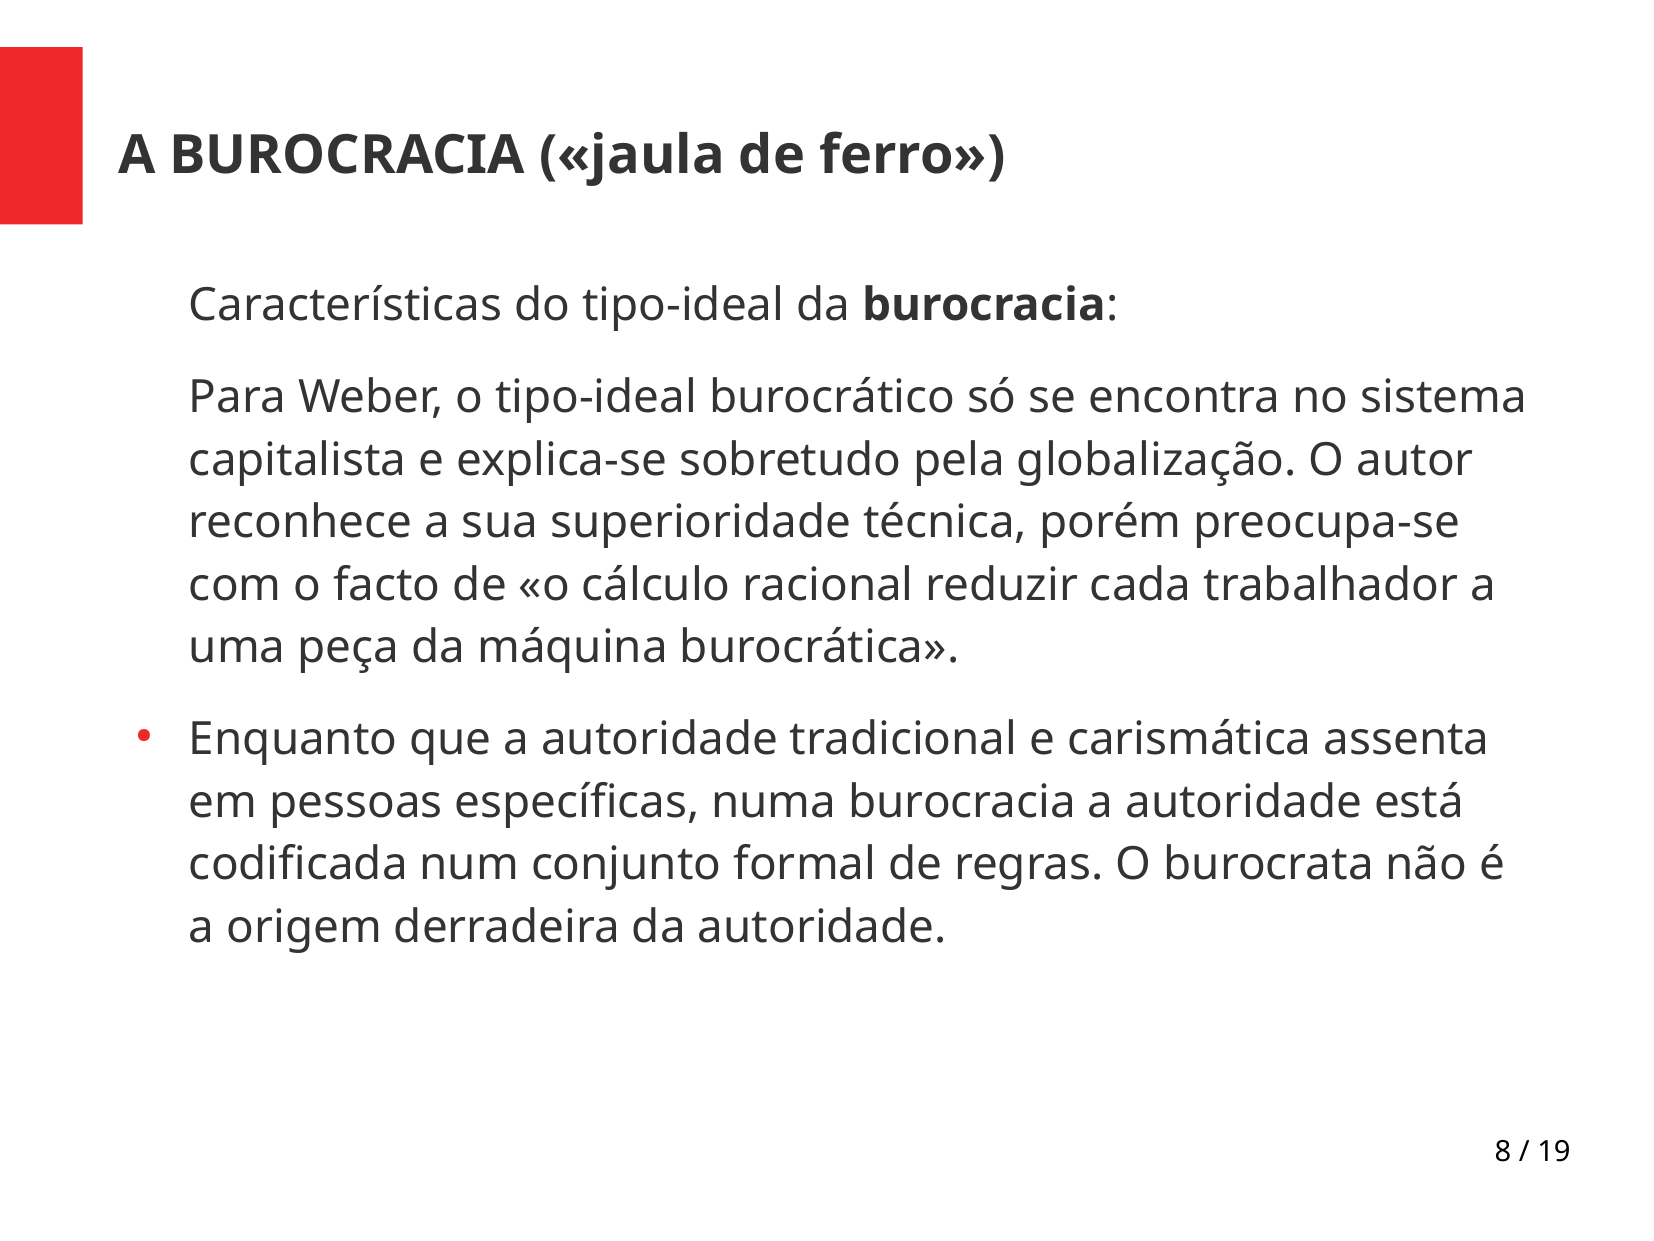

A BUROCRACIA («jaula de ferro»)
# Características do tipo-ideal da burocracia:
Para Weber, o tipo-ideal burocrático só se encontra no sistema capitalista e explica-se sobretudo pela globalização. O autor reconhece a sua superioridade técnica, porém preocupa-se com o facto de «o cálculo racional reduzir cada trabalhador a uma peça da máquina burocrática».
Enquanto que a autoridade tradicional e carismática assenta em pessoas específicas, numa burocracia a autoridade está codificada num conjunto formal de regras. O burocrata não é a origem derradeira da autoridade.
8